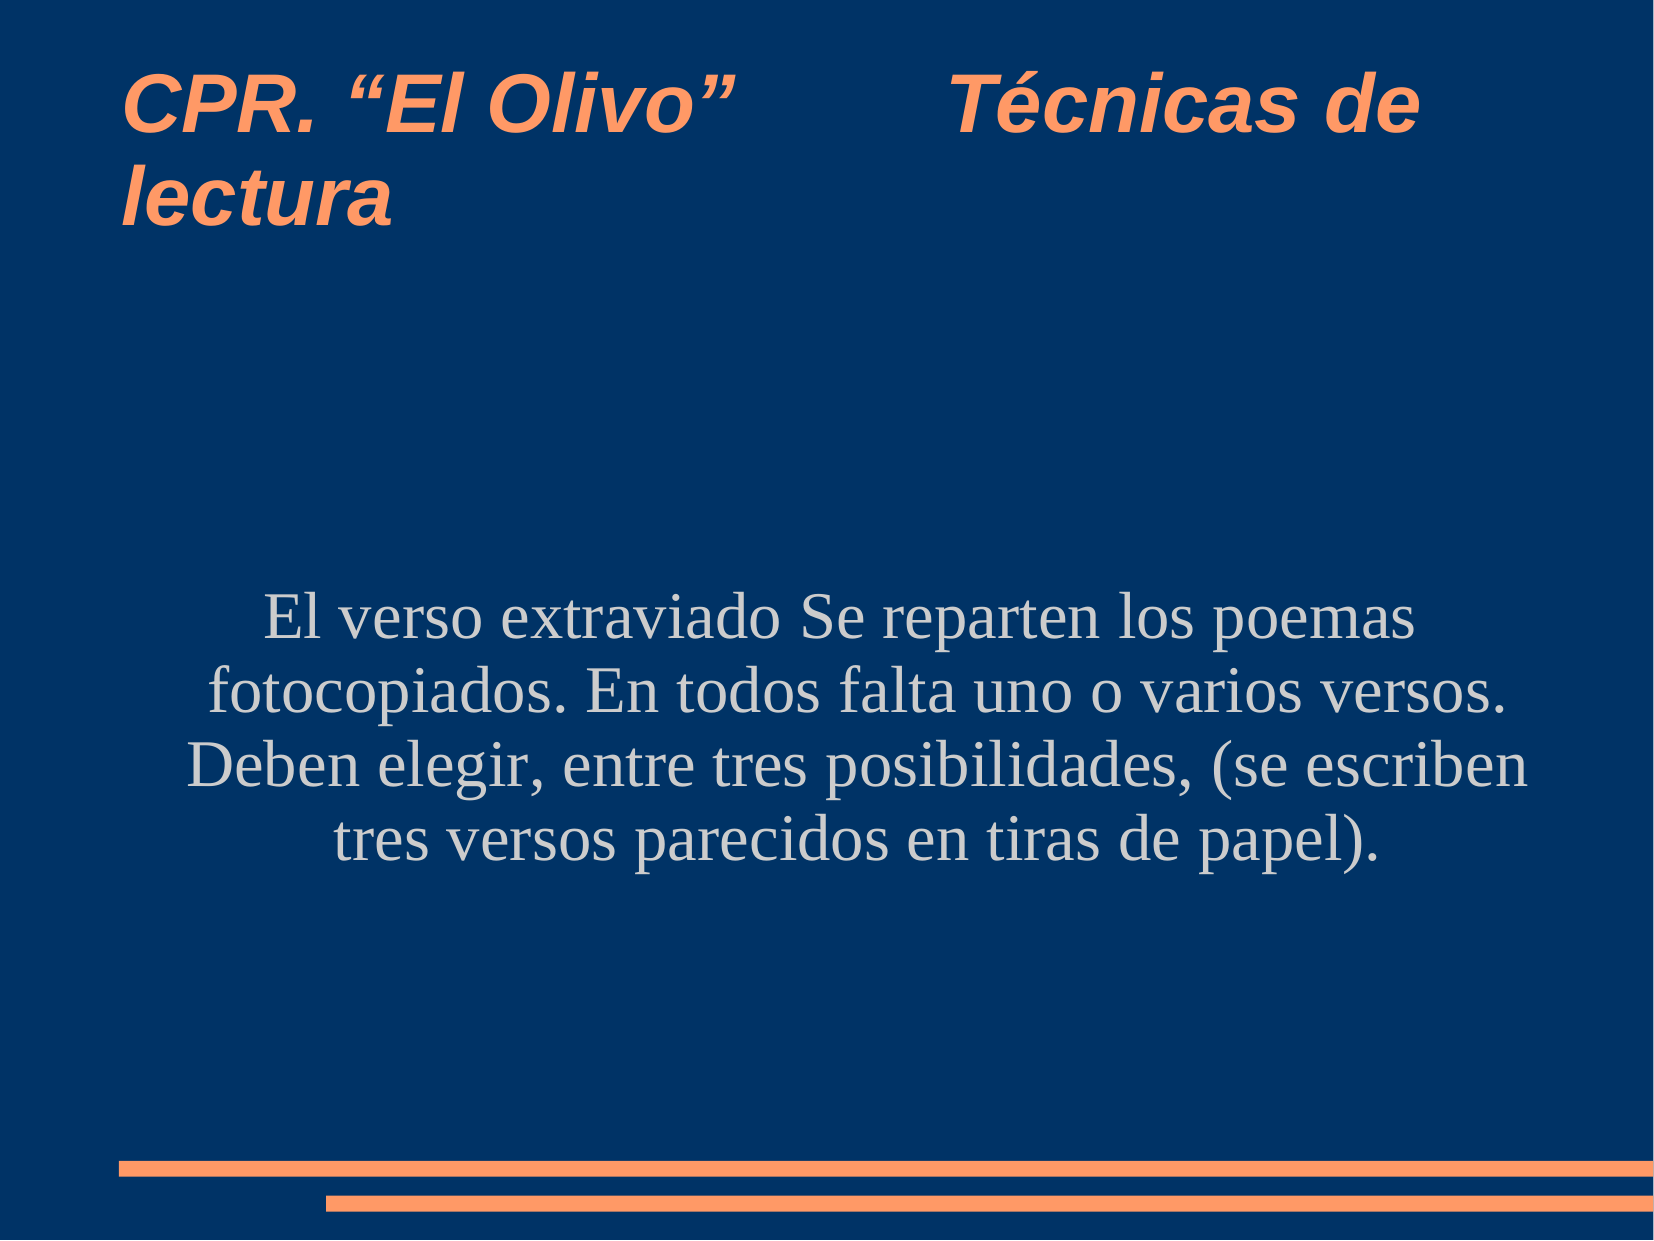

# CPR. “El Olivo” Técnicas de lectura
El verso extraviado Se reparten los poemas fotocopiados. En todos falta uno o varios versos. Deben elegir, entre tres posibilidades, (se escriben tres versos parecidos en tiras de papel).